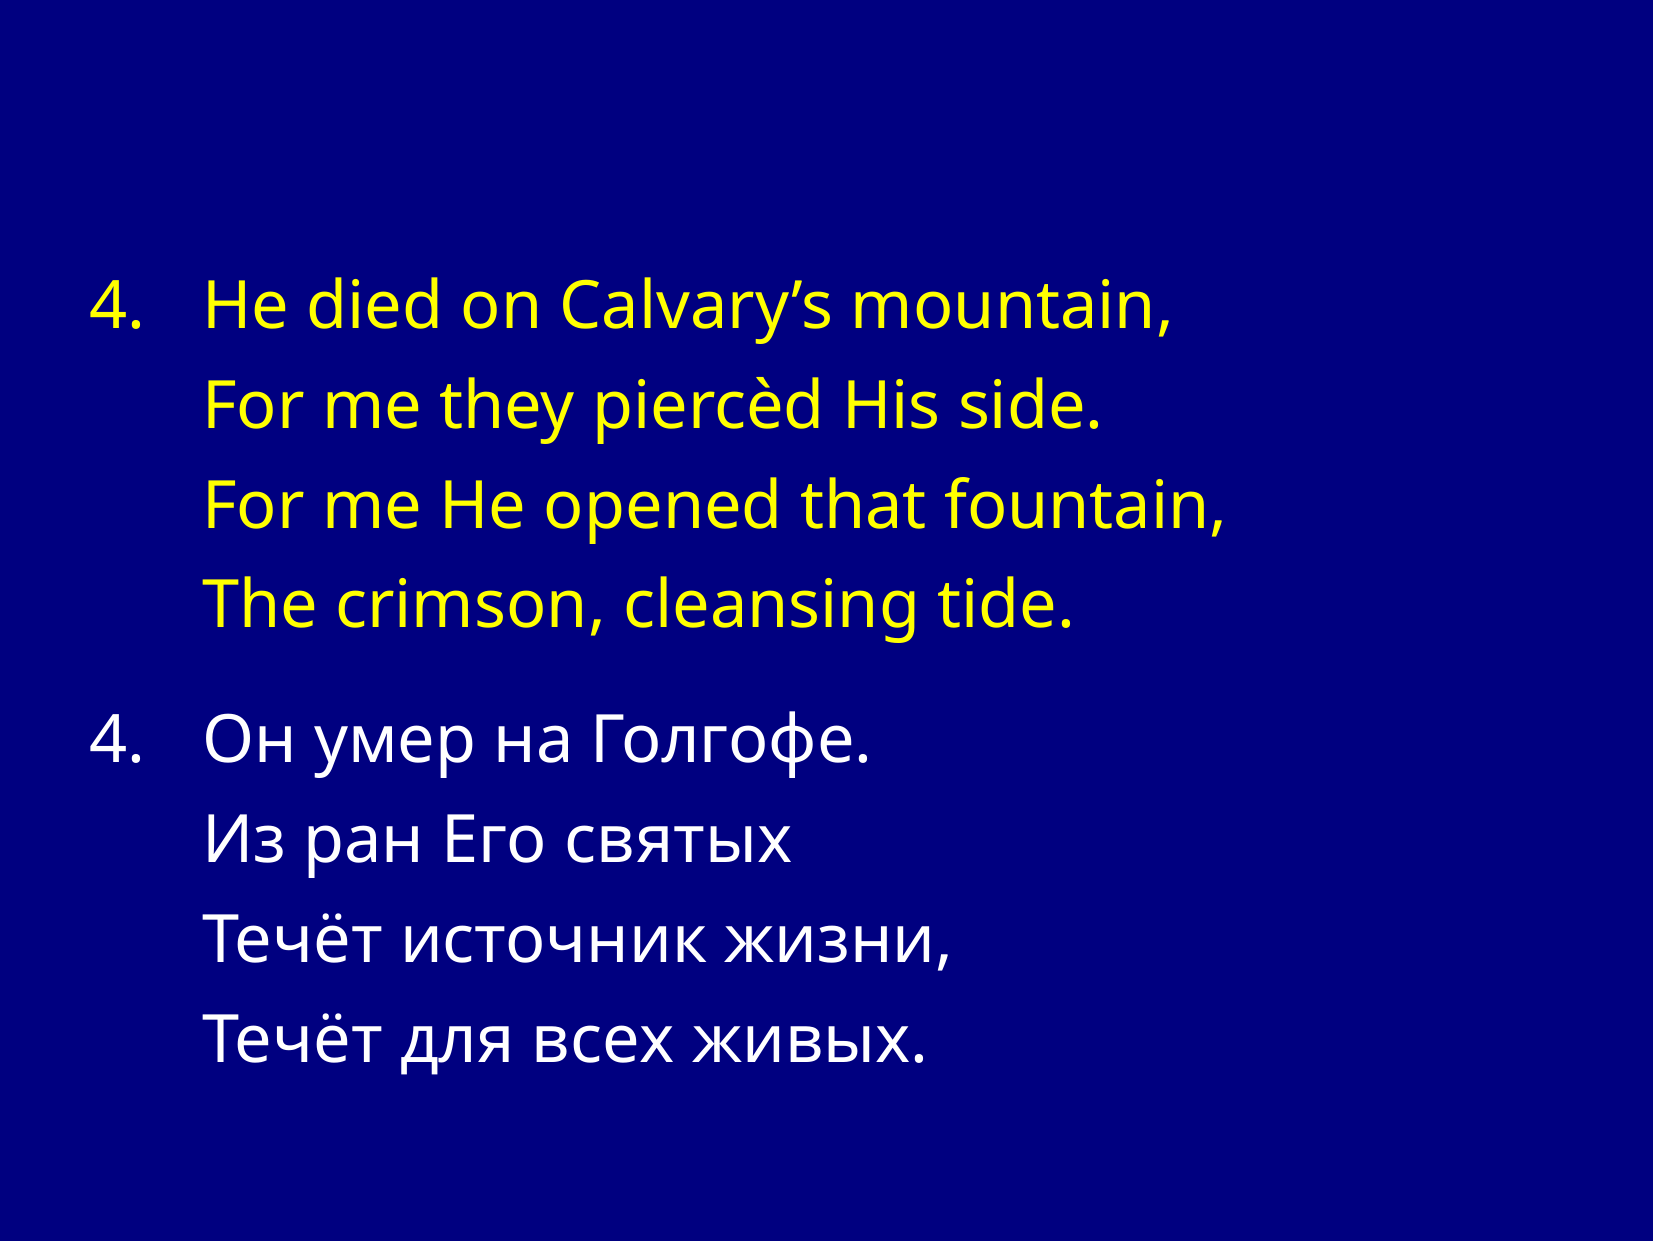

4.	He died on Calvary’s mountain,
	For me they piercèd His side.
	For me He opened that fountain,
	The crimson, cleansing tide.
4.	Он умер на Голгофе.
	Из ран Его святых
	Течёт источник жизни,
	Течёт для всех живых.